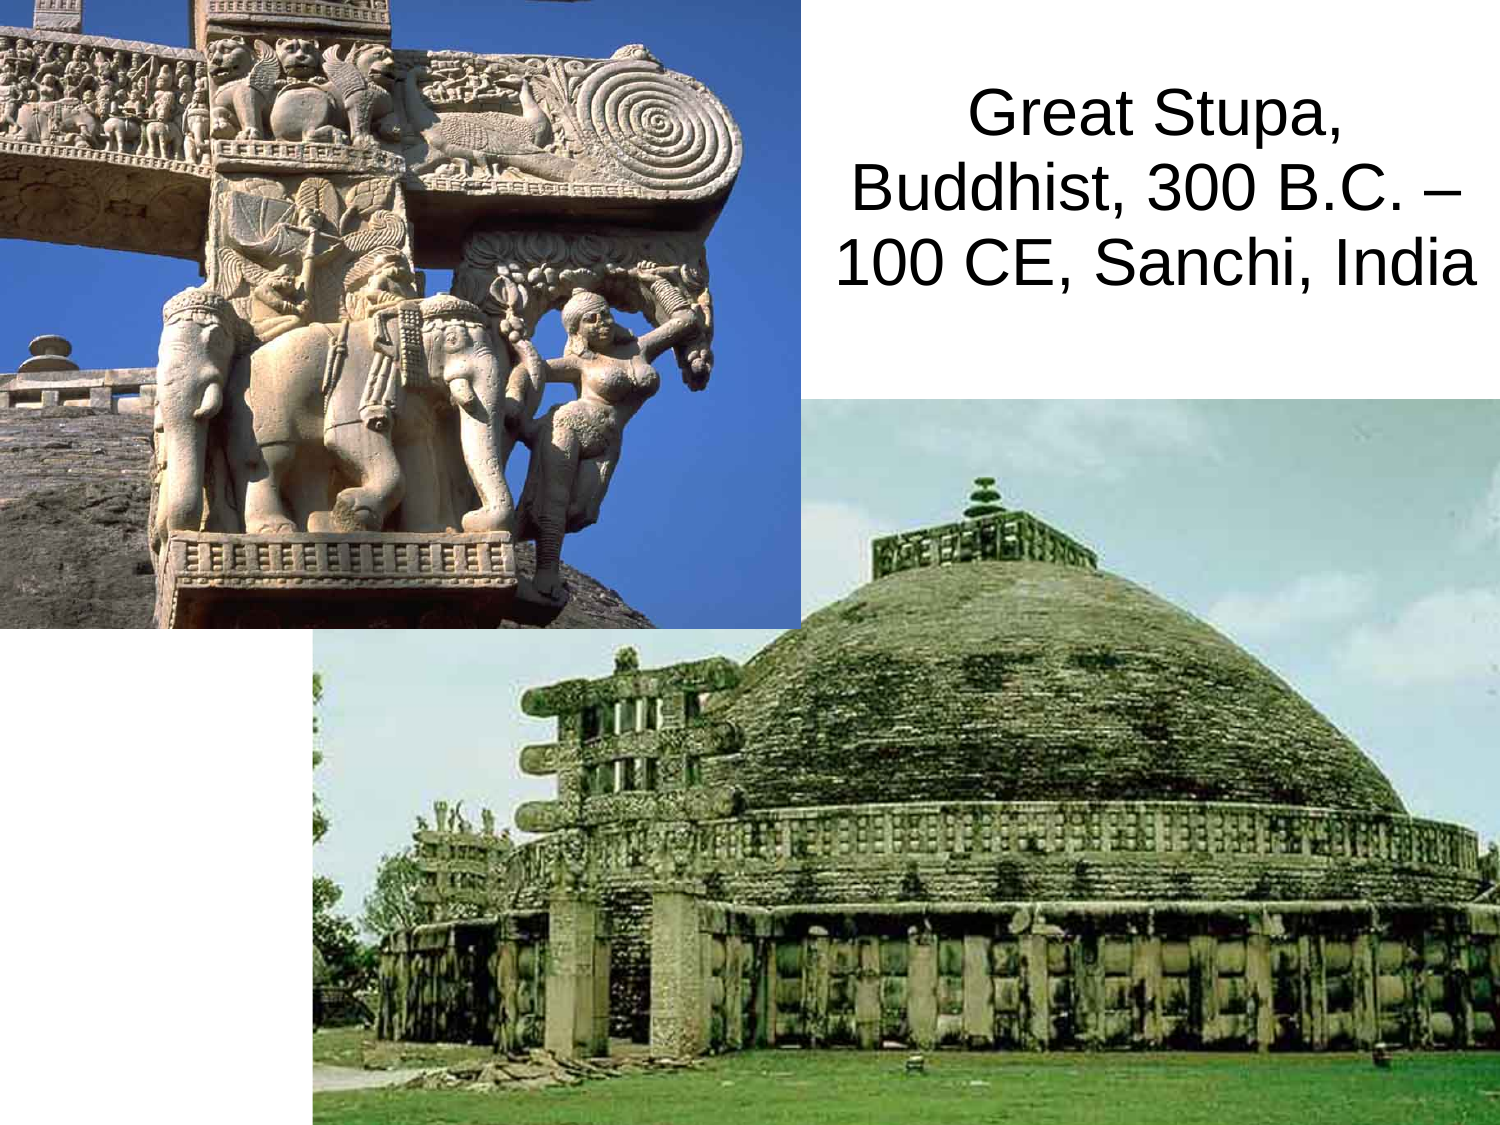

# Great Stupa, Buddhist, 300 B.C. – 100 CE, Sanchi, India